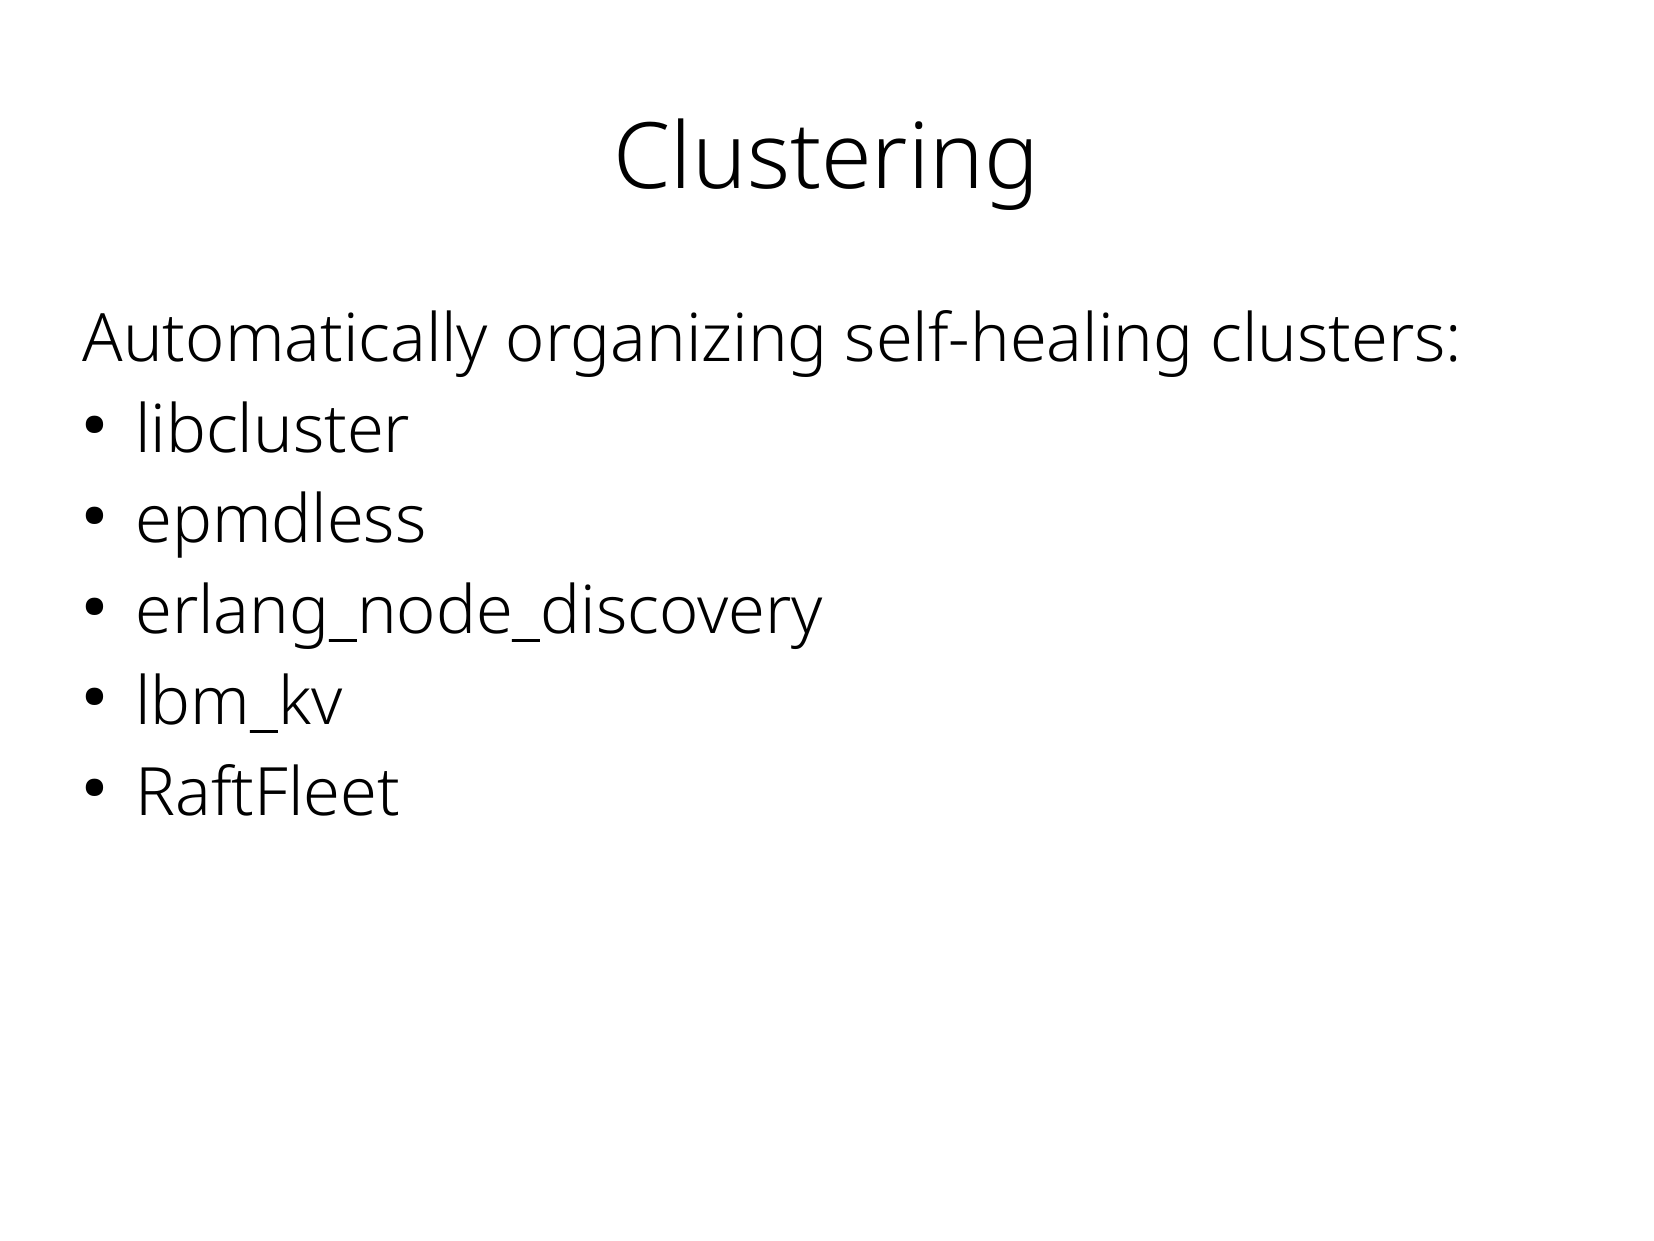

# Clustering
Automatically organizing self-healing clusters:
 libcluster
 epmdless
 erlang_node_discovery
 lbm_kv
 RaftFleet